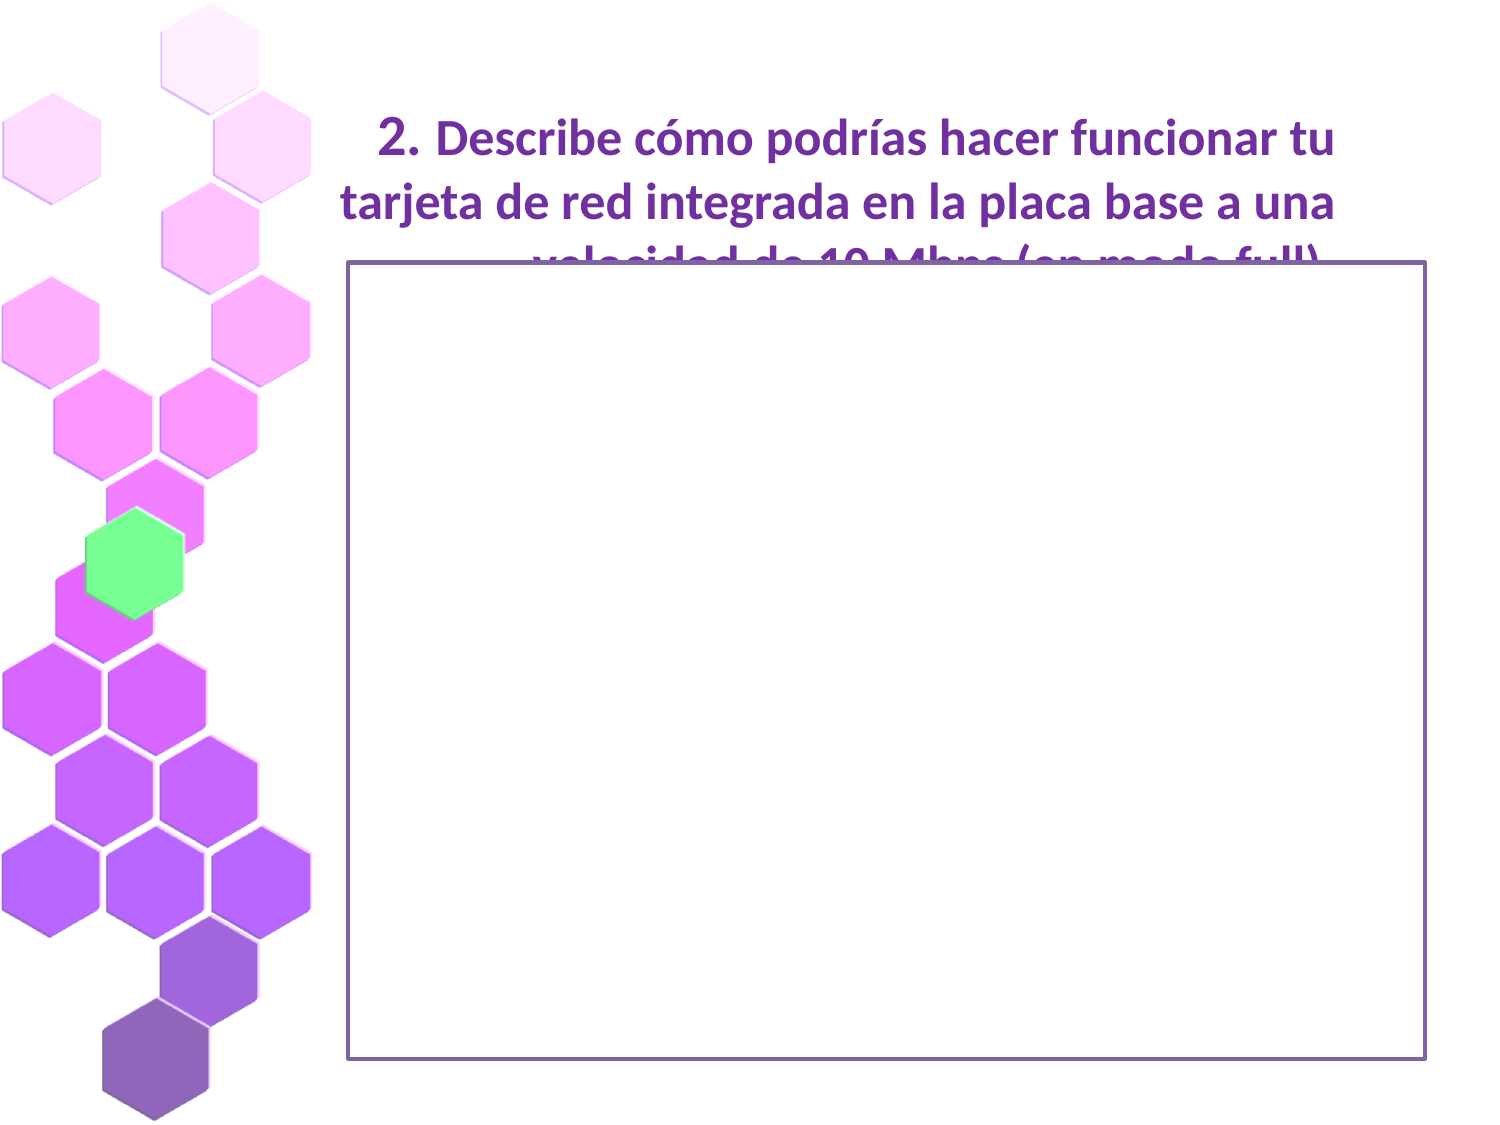

# 2. Describe cómo podrías hacer funcionar tu tarjeta de red integrada en la placa base a una velocidad de 10 Mbps (en modo full).